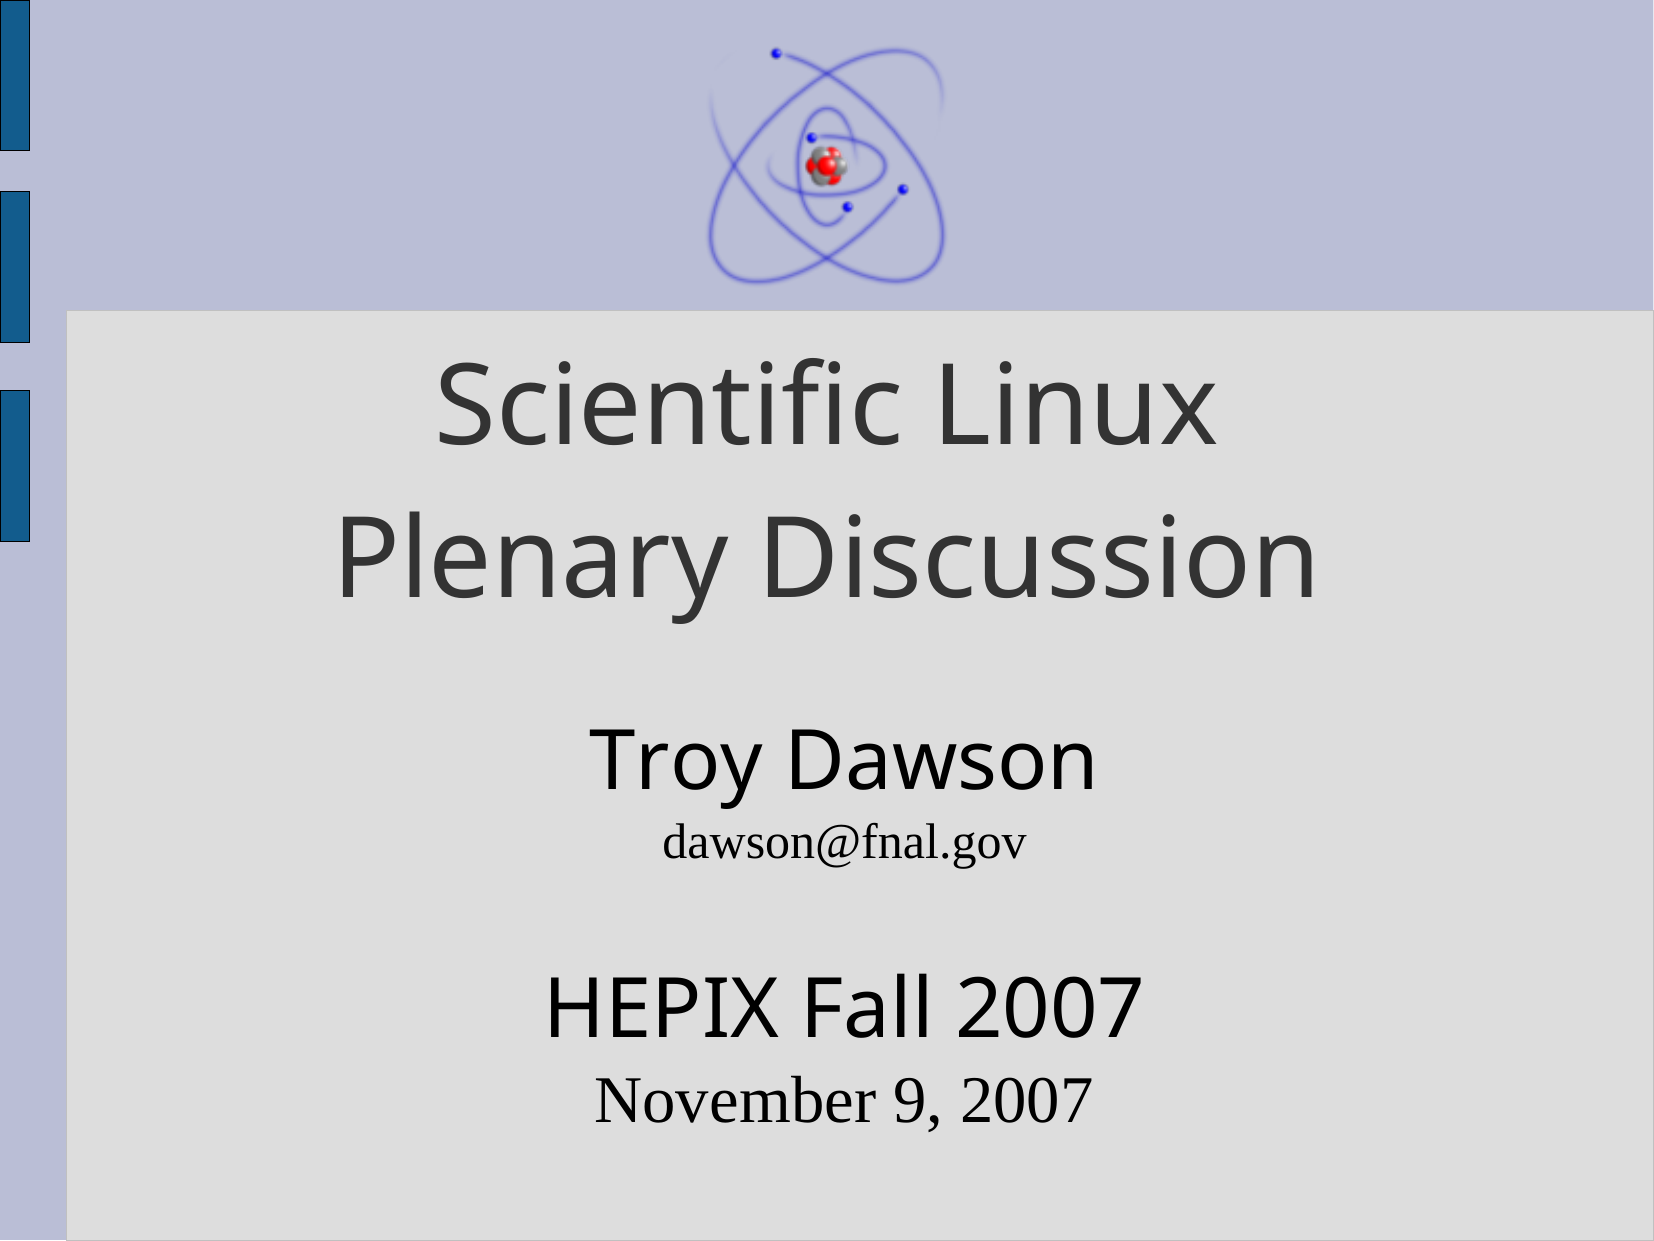

# Scientific Linux Plenary Discussion
Troy Dawson
dawson@fnal.gov
HEPIX Fall 2007
November 9, 2007